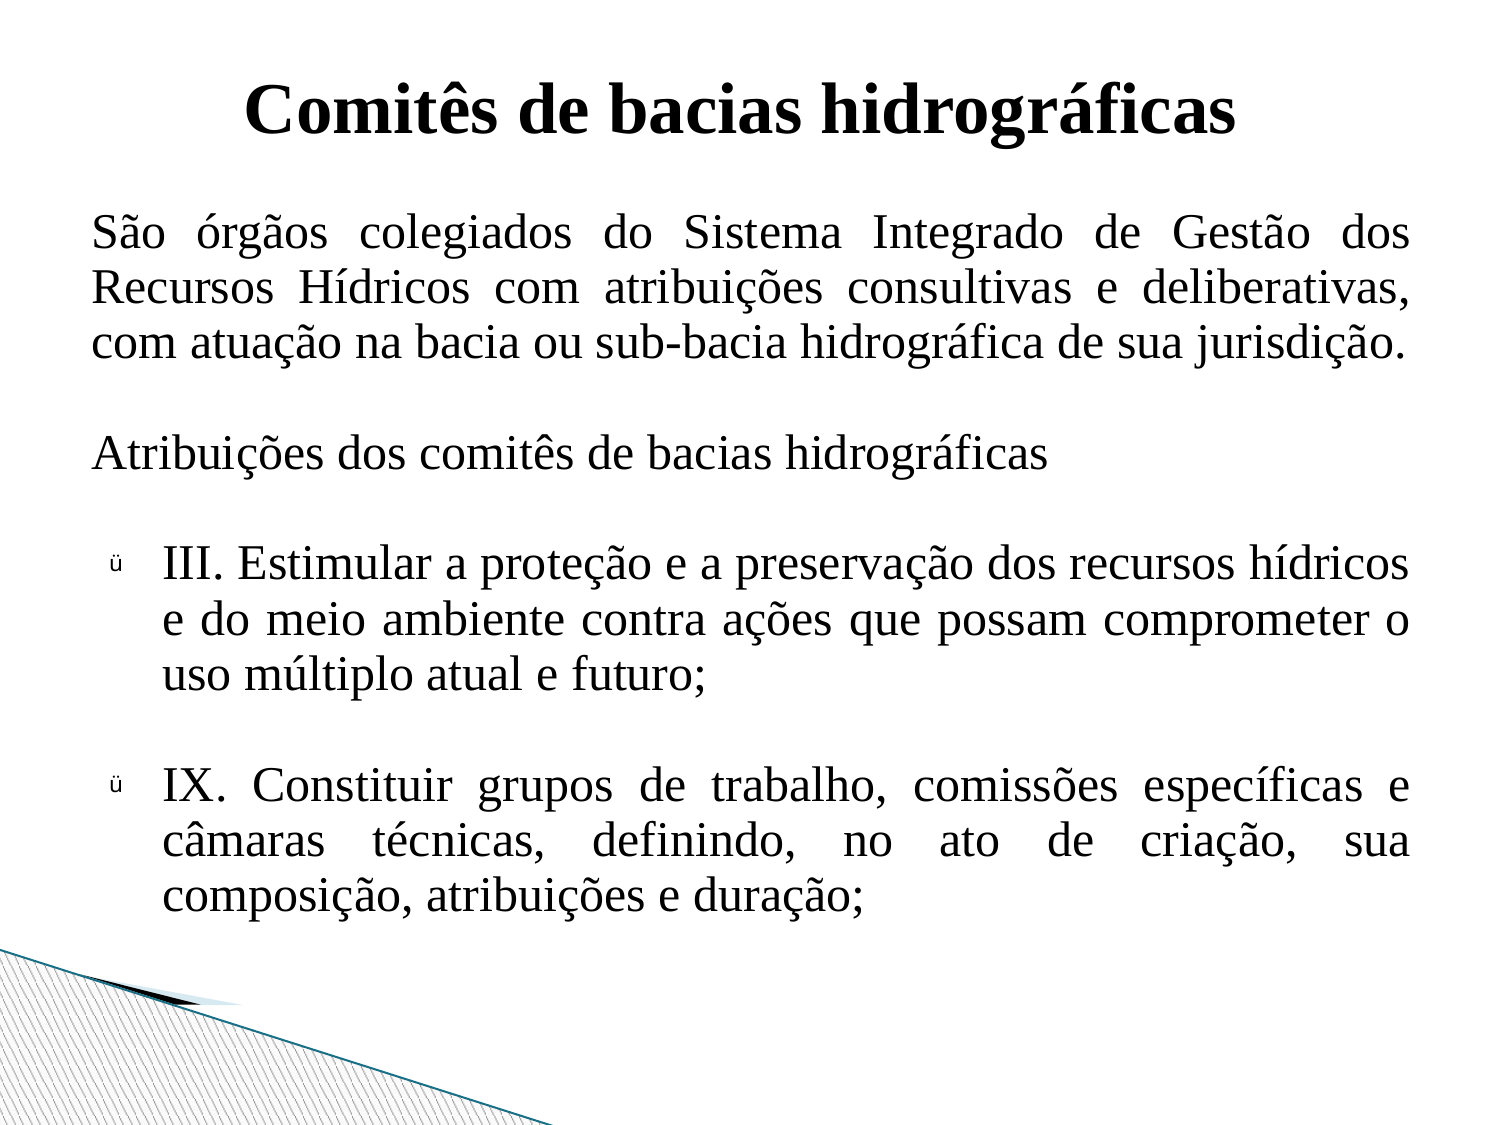

Comitês de bacias hidrográficas
# São órgãos colegiados do Sistema Integrado de Gestão dos Recursos Hídricos com atribuições consultivas e deliberativas, com atuação na bacia ou sub-bacia hidrográfica de sua jurisdição.
Atribuições dos comitês de bacias hidrográficas
III. Estimular a proteção e a preservação dos recursos hídricos e do meio ambiente contra ações que possam comprometer o uso múltiplo atual e futuro;
IX. Constituir grupos de trabalho, comissões específicas e câmaras técnicas, definindo, no ato de criação, sua composição, atribuições e duração;